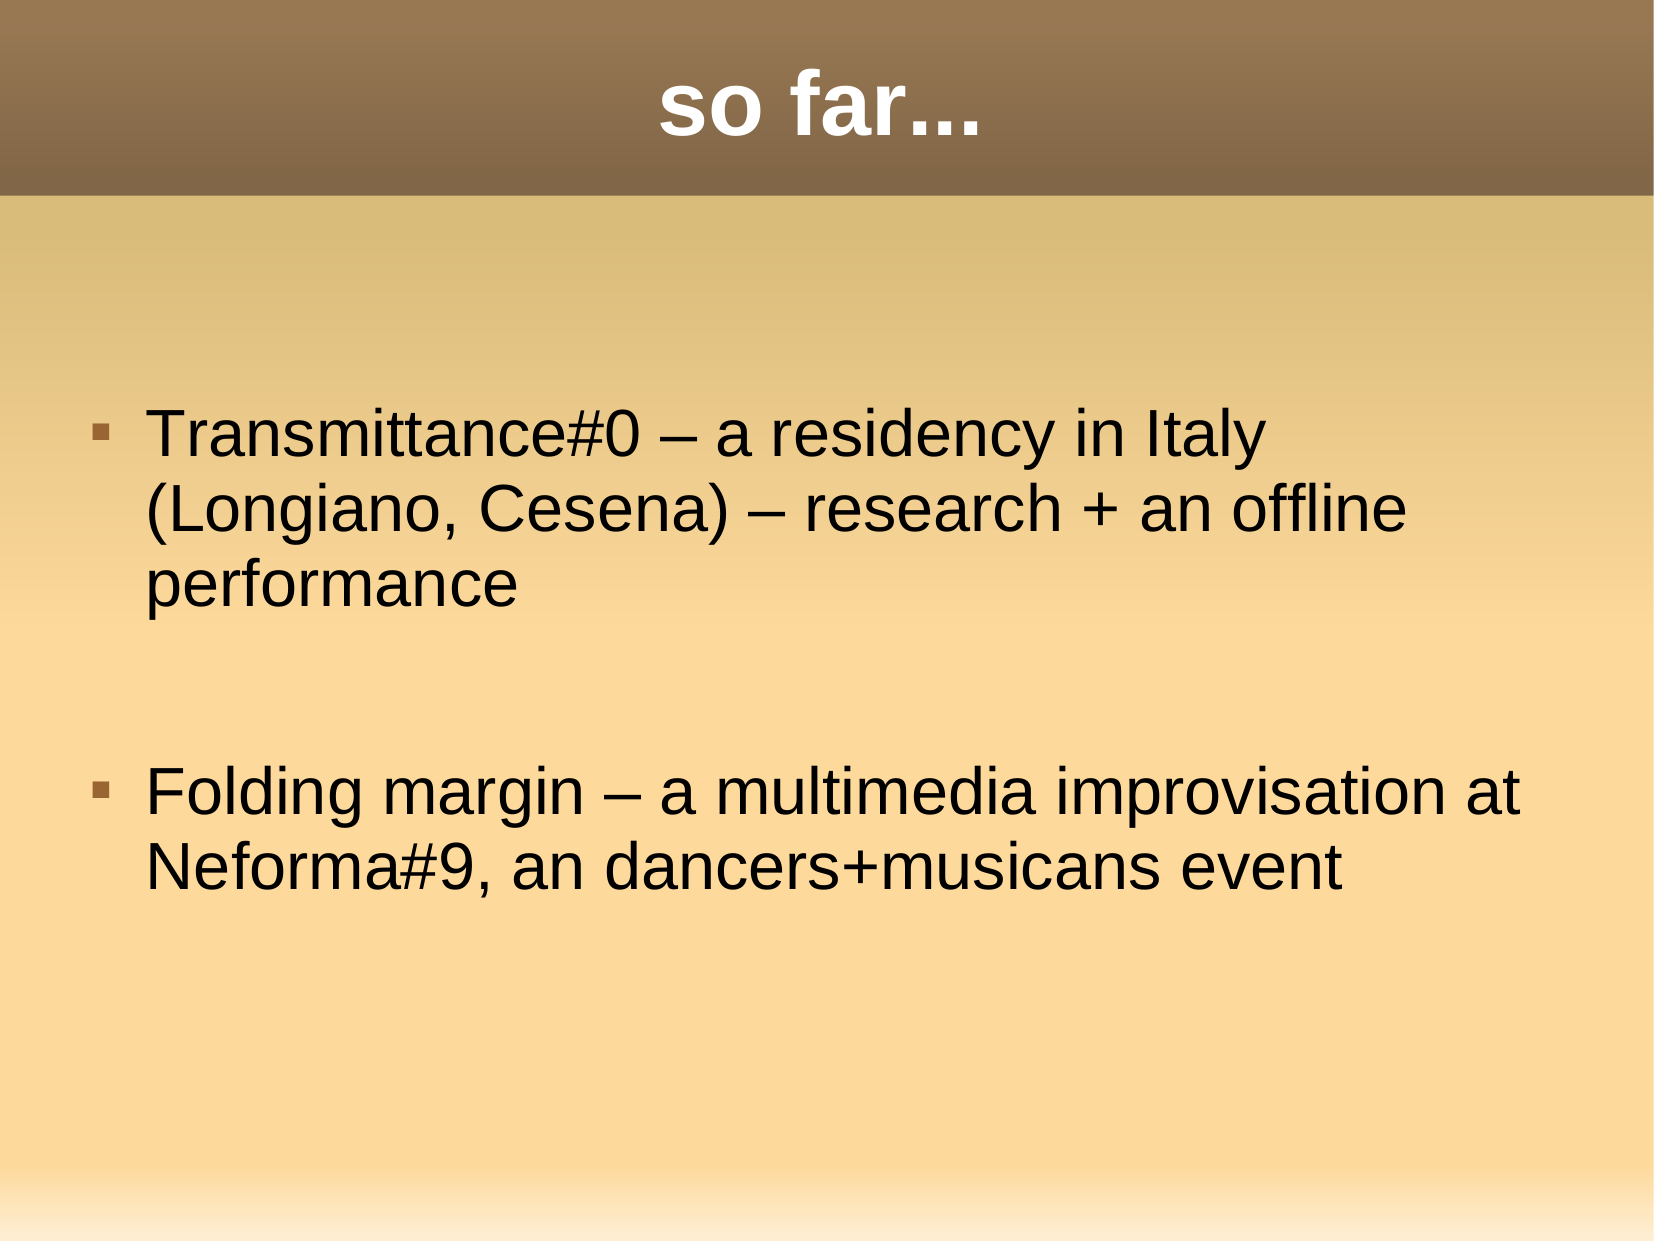

# so far...
Transmittance#0 – a residency in Italy (Longiano, Cesena) – research + an offline performance
Folding margin – a multimedia improvisation at Neforma#9, an dancers+musicans event